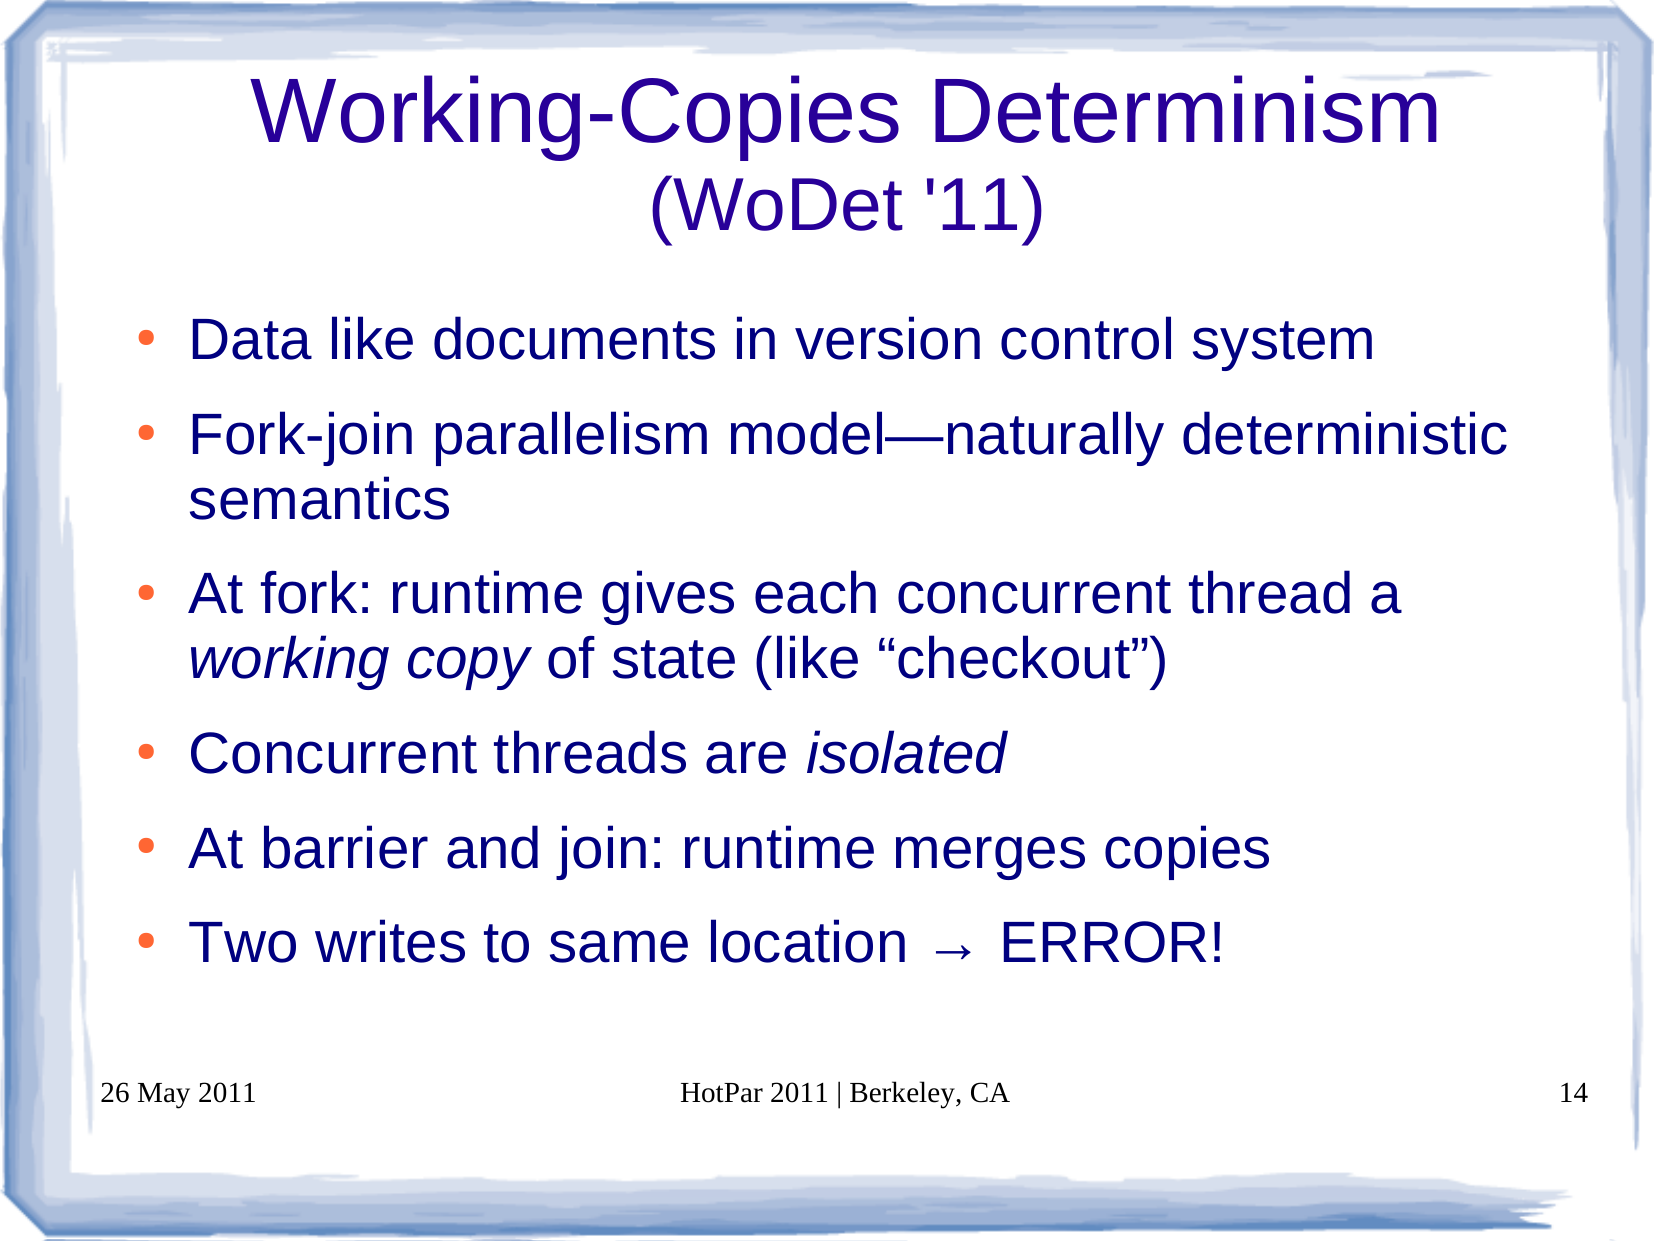

# Working-Copies Determinism (WoDet '11)
Data like documents in version control system
Fork-join parallelism model—naturally deterministic semantics
At fork: runtime gives each concurrent thread a working copy of state (like “checkout”)
Concurrent threads are isolated
At barrier and join: runtime merges copies
Two writes to same location → ERROR!
26 May 2011
HotPar 2011 | Berkeley, CA
14